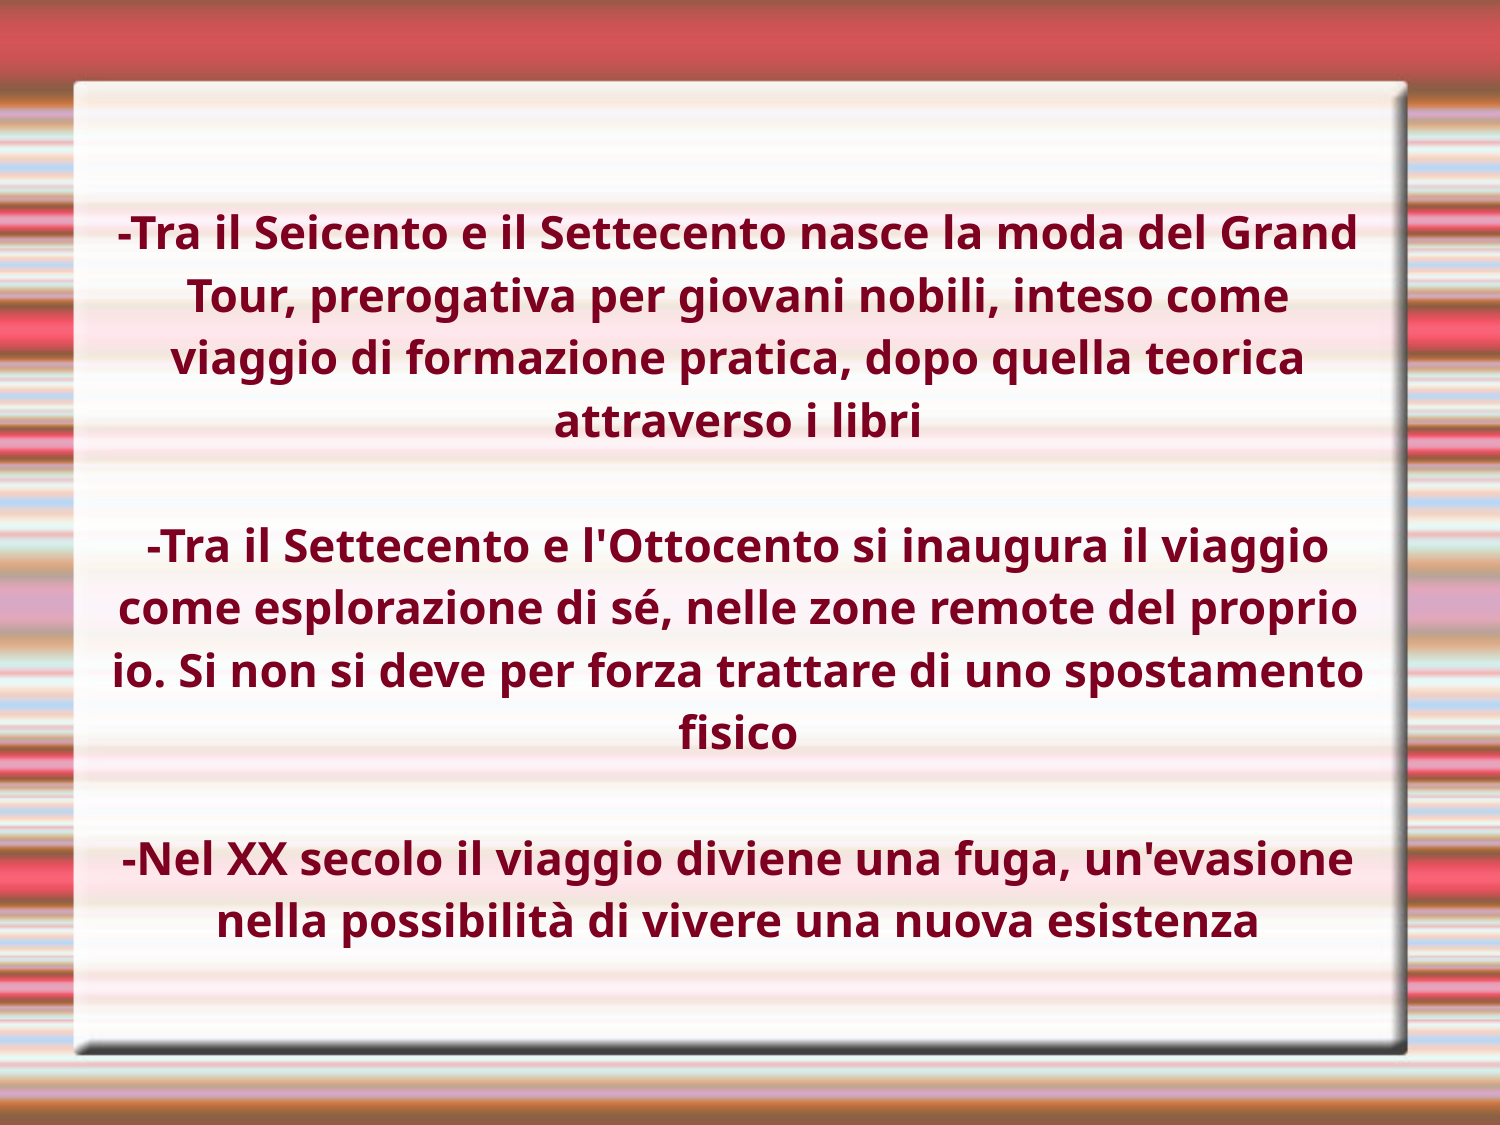

# -Tra il Seicento e il Settecento nasce la moda del Grand Tour, prerogativa per giovani nobili, inteso come viaggio di formazione pratica, dopo quella teorica attraverso i libri -Tra il Settecento e l'Ottocento si inaugura il viaggio come esplorazione di sé, nelle zone remote del proprio io. Si non si deve per forza trattare di uno spostamento fisico -Nel XX secolo il viaggio diviene una fuga, un'evasione nella possibilità di vivere una nuova esistenza